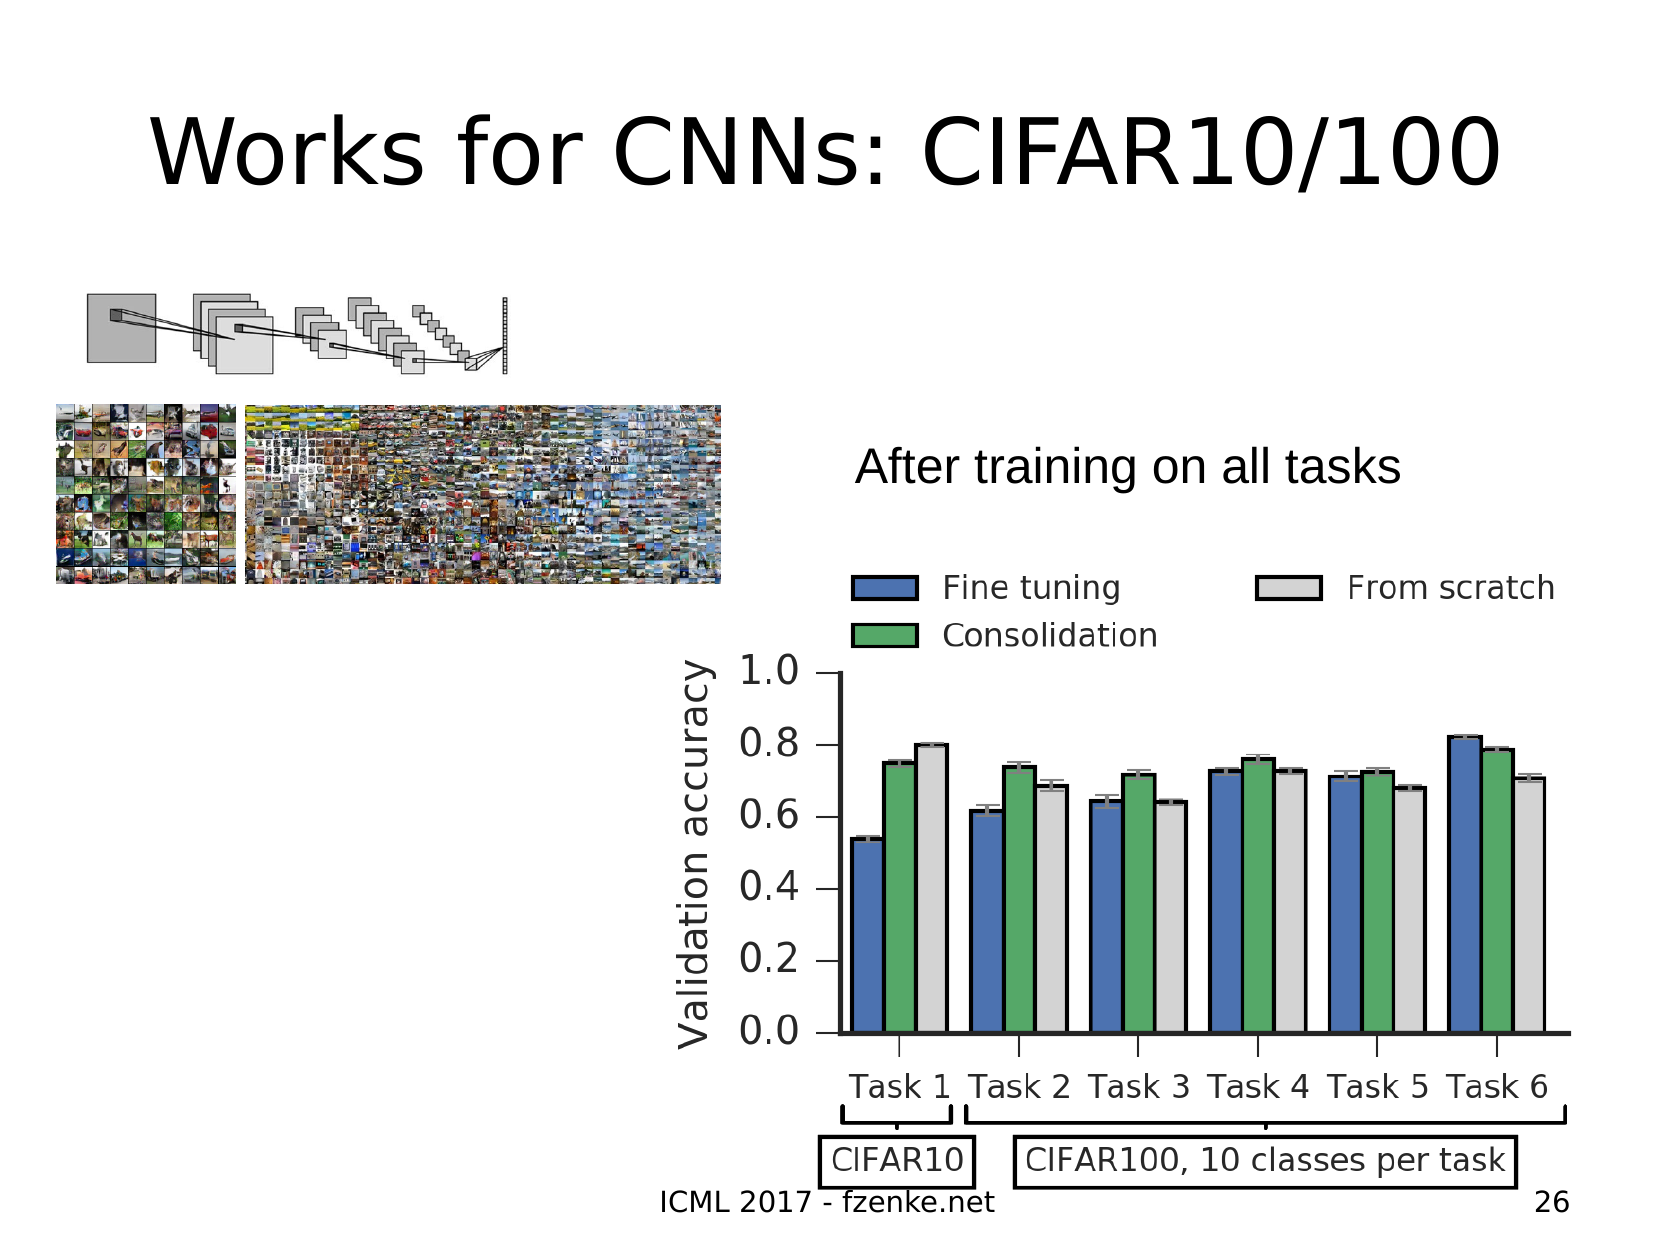

# Works for CNNs: CIFAR10/100
After training on all tasks
ICML 2017 - fzenke.net
26